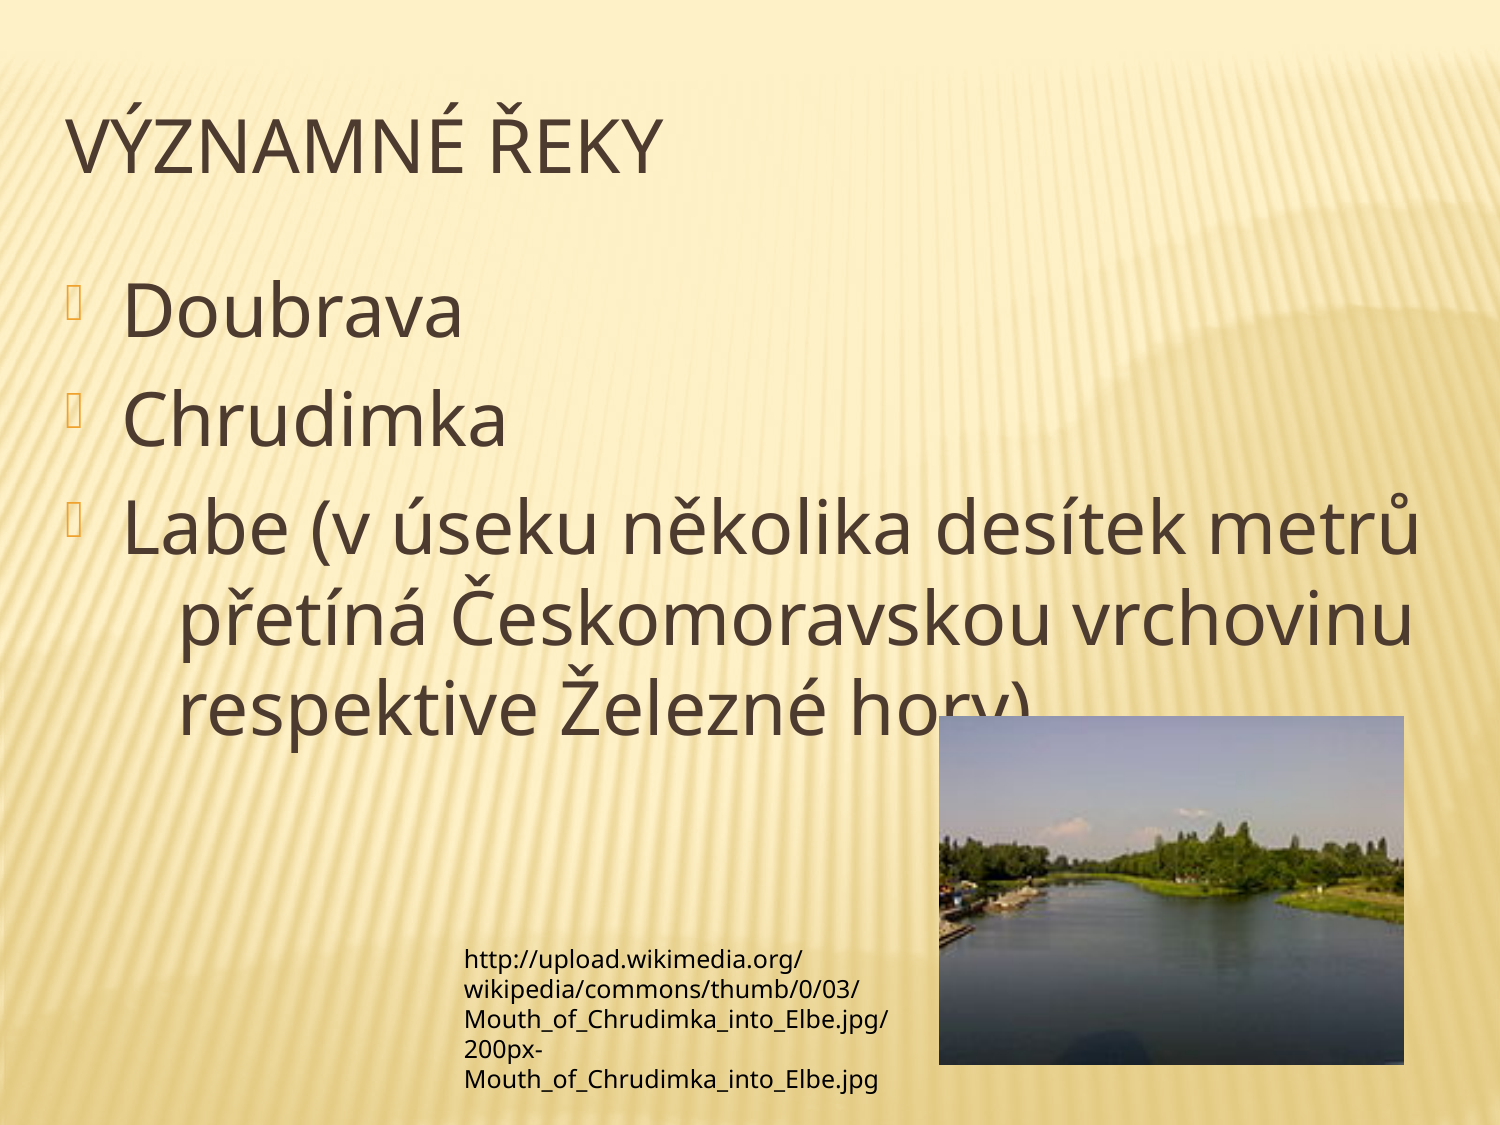

# Významné řeky
Doubrava
Chrudimka
Labe (v úseku několika desítek metrů přetíná Českomoravskou vrchovinu respektive Železné hory)
http://upload.wikimedia.org/wikipedia/commons/thumb/0/03/Mouth_of_Chrudimka_into_Elbe.jpg/200px-Mouth_of_Chrudimka_into_Elbe.jpg